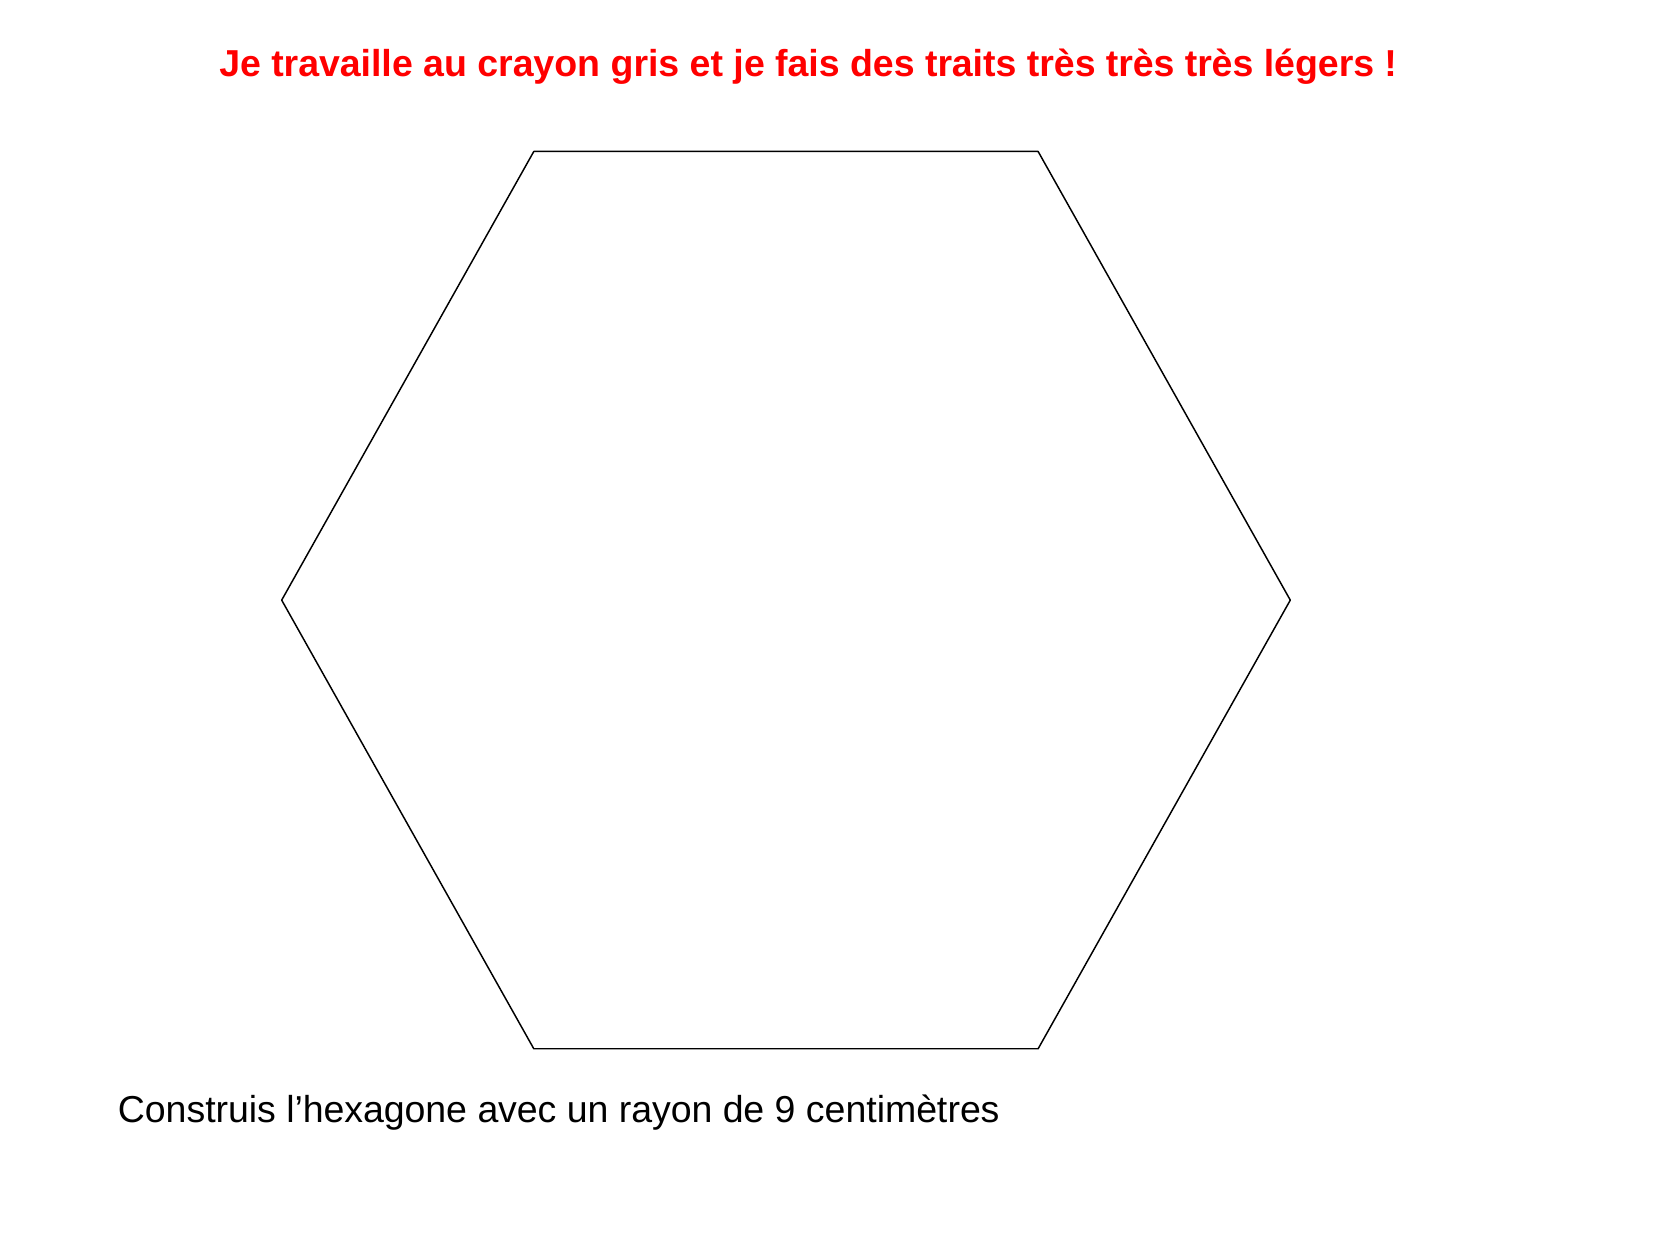

Je travaille au crayon gris et je fais des traits très très très légers !
Construis l’hexagone avec un rayon de 9 centimètres